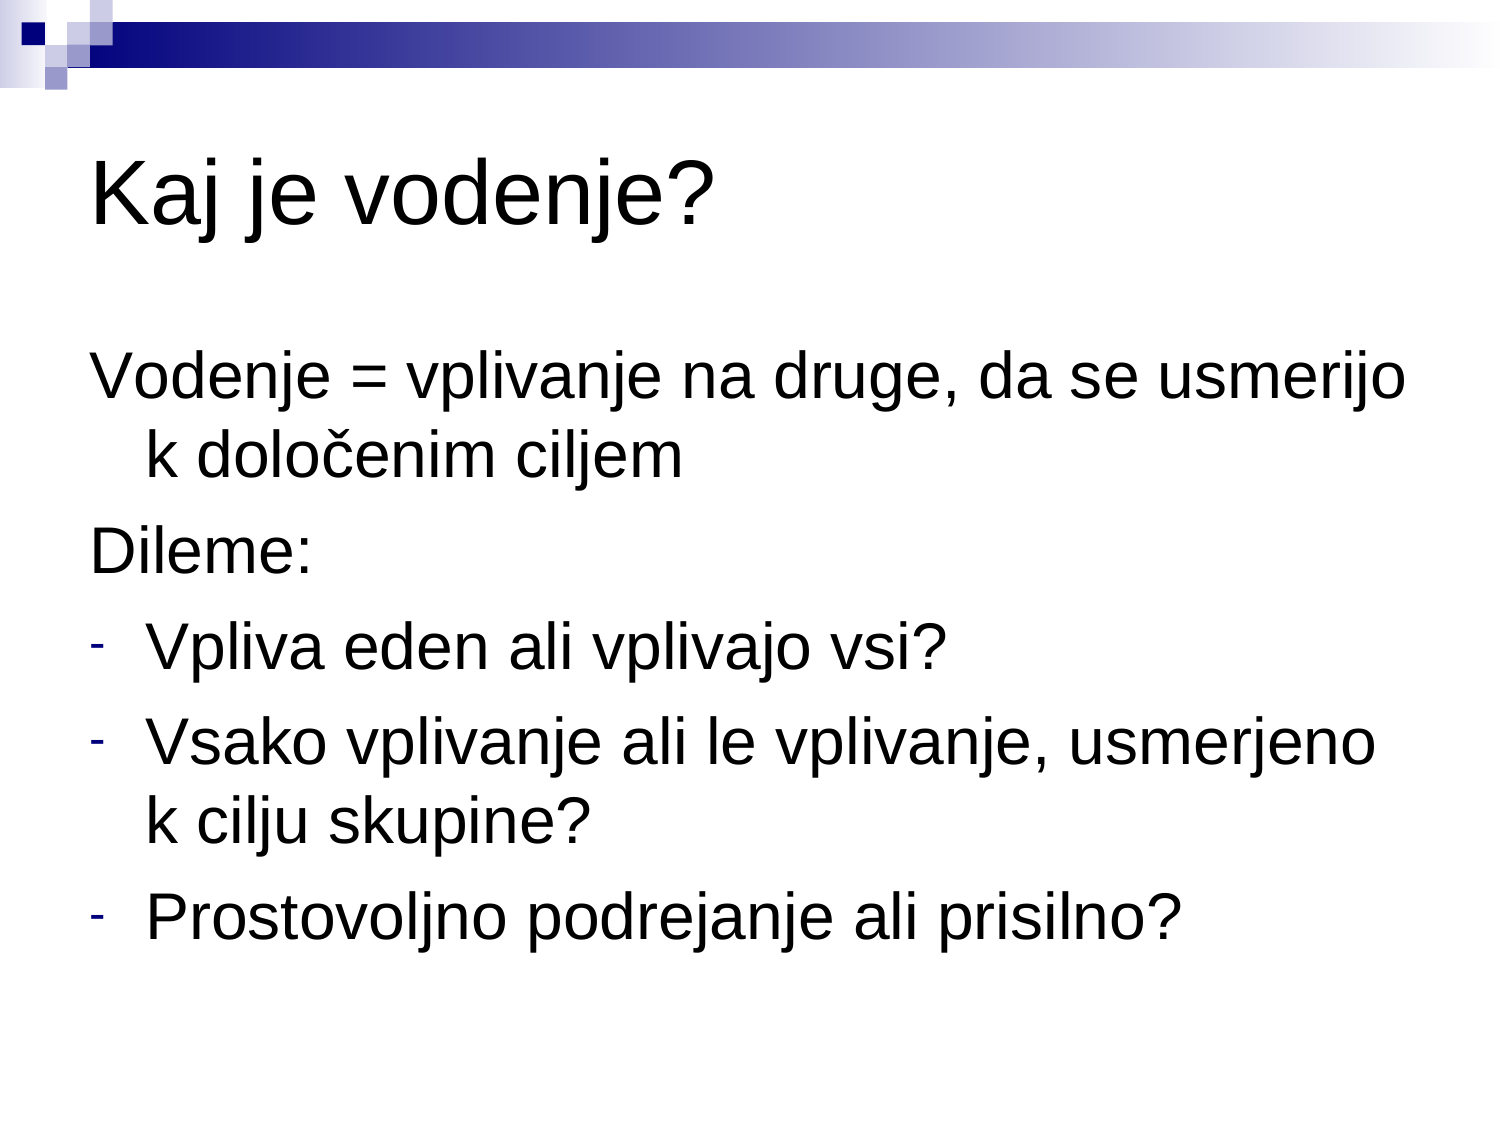

# Kaj je vodenje?
Vodenje = vplivanje na druge, da se usmerijo k določenim ciljem
Dileme:
Vpliva eden ali vplivajo vsi?
Vsako vplivanje ali le vplivanje, usmerjeno k cilju skupine?
Prostovoljno podrejanje ali prisilno?